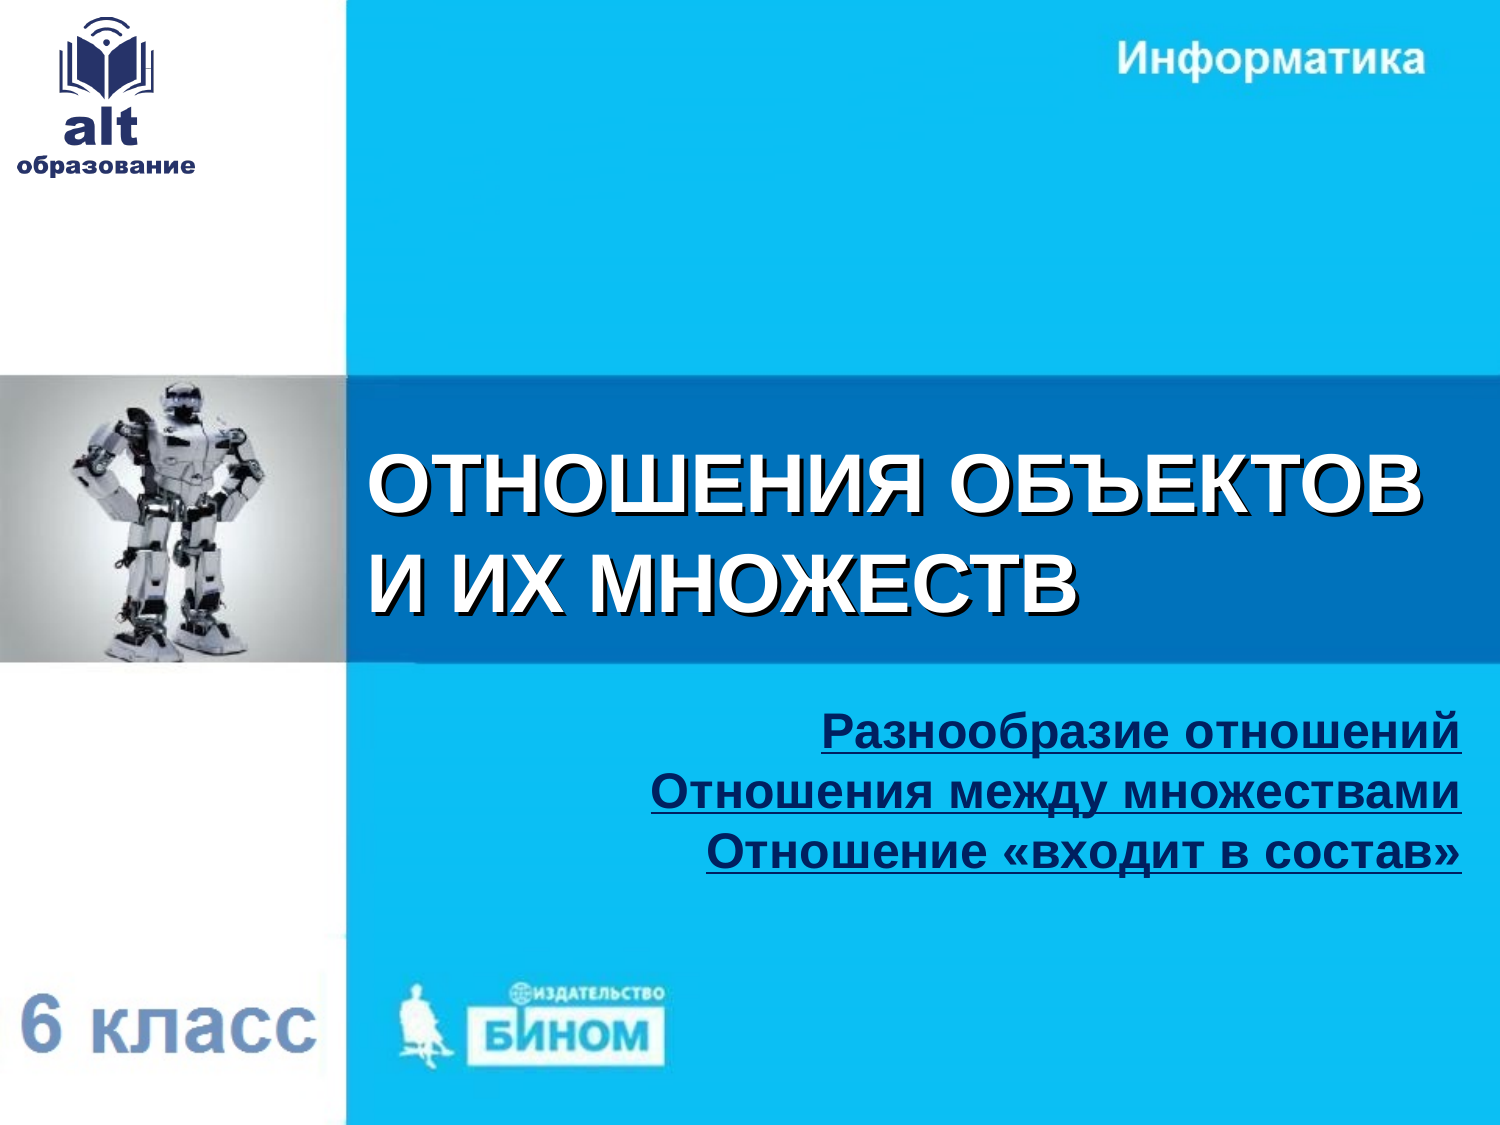

# ОТНОШЕНИЯ ОБЪЕКТОВ И ИХ МНОЖЕСТВ
Разнообразие отношений
Отношения между множествами
Отношение «входит в состав»